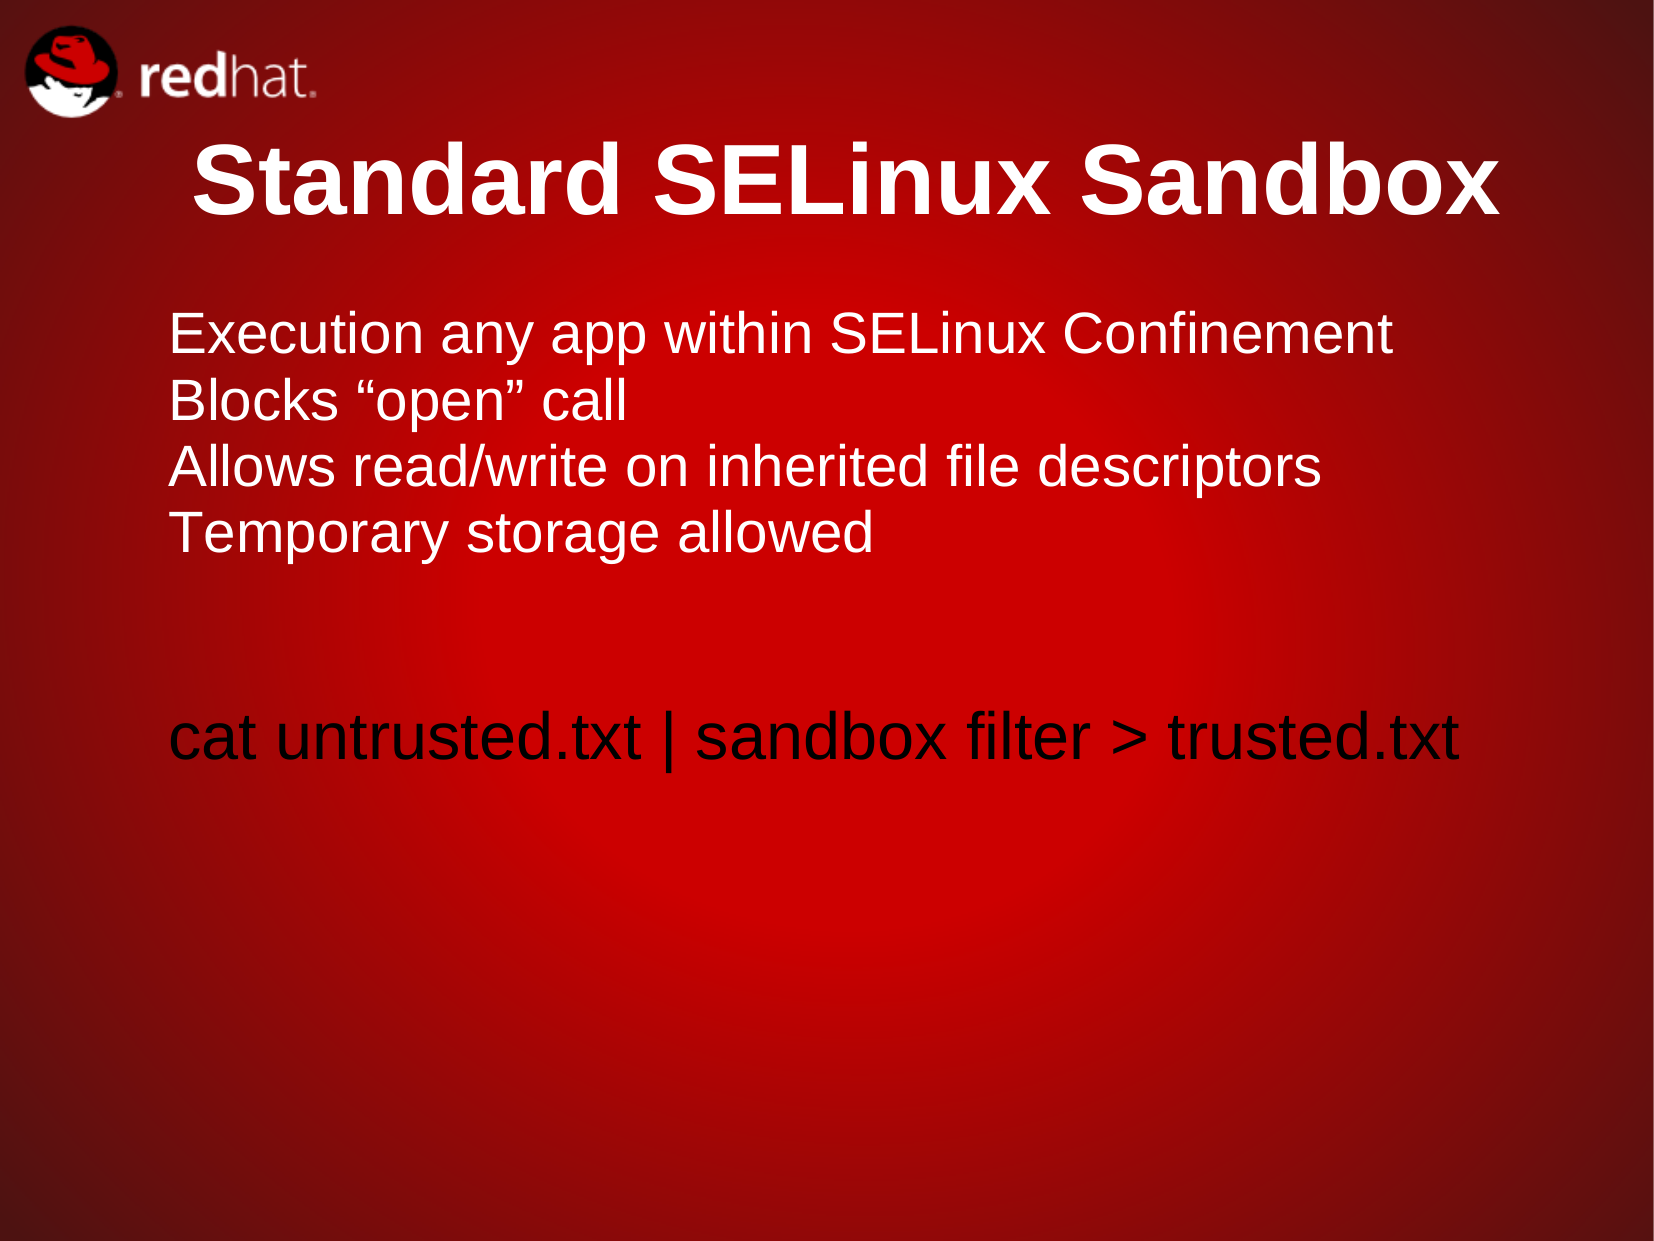

# Standard SELinux Sandbox
Execution any app within SELinux Confinement
Blocks “open” call
Allows read/write on inherited file descriptors
Temporary storage allowed
cat untrusted.txt | sandbox filter > trusted.txt